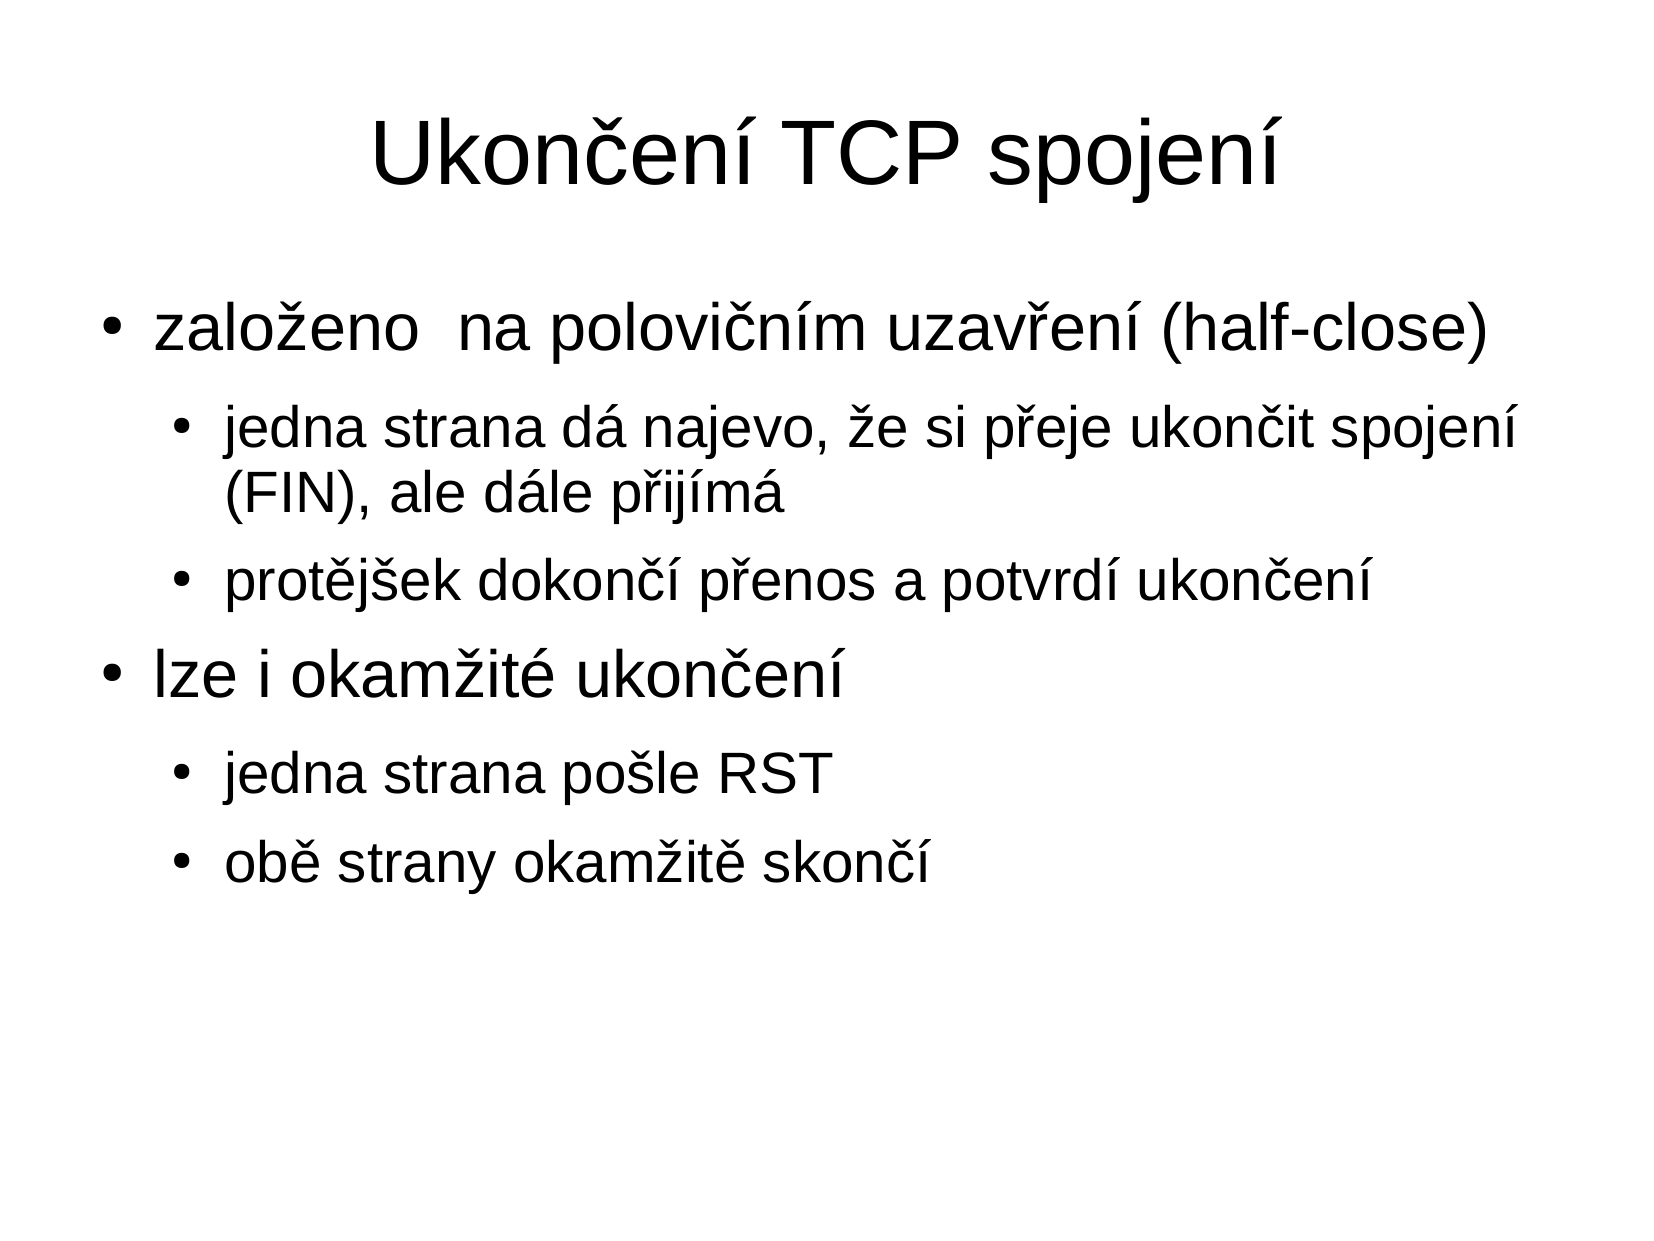

# Ukončení TCP spojení
založeno na polovičním uzavření (half-close)
jedna strana dá najevo, že si přeje ukončit spojení (FIN), ale dále přijímá
protějšek dokončí přenos a potvrdí ukončení
lze i okamžité ukončení
jedna strana pošle RST
obě strany okamžitě skončí